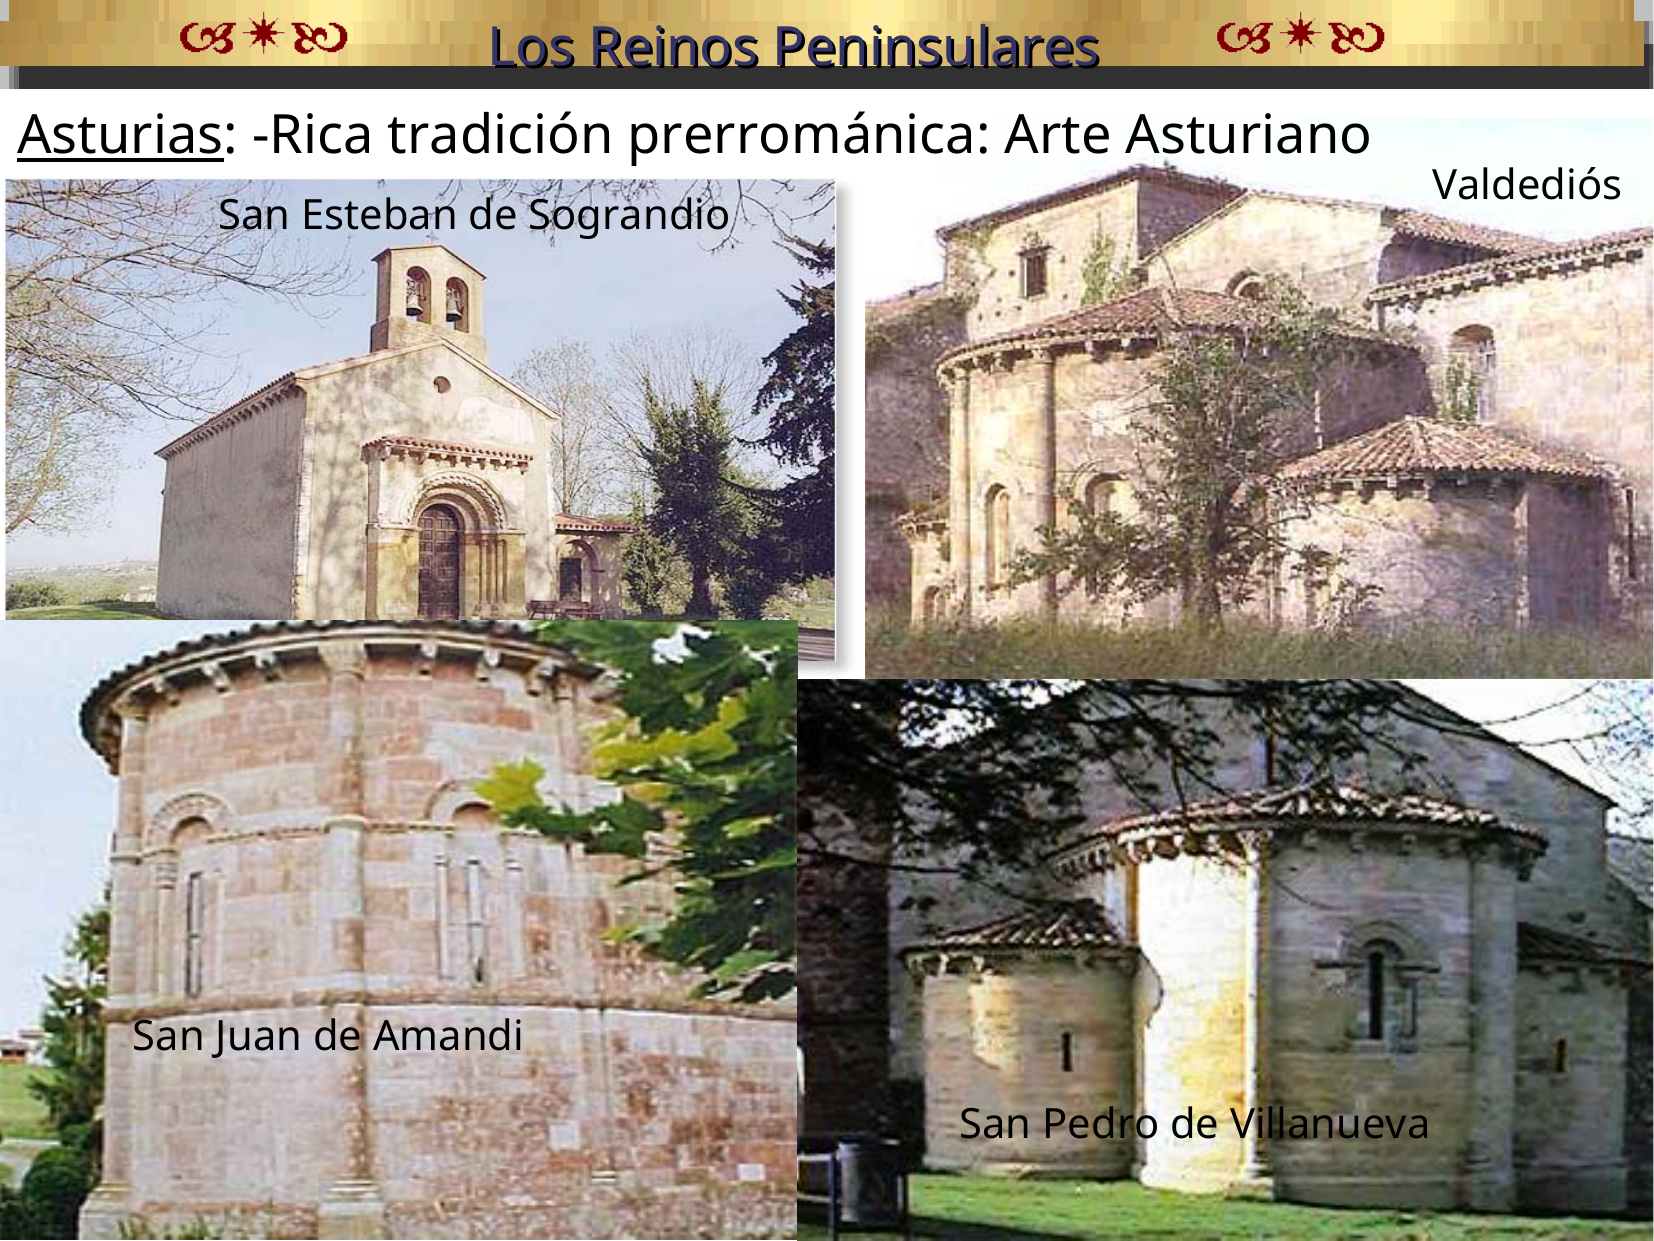

Los Reinos Peninsulares
Asturias: -Rica tradición prerrománica: Arte Asturiano
Valdediós
San Esteban de Sograndio
San Juan de Amandi
San Pedro de Villanueva